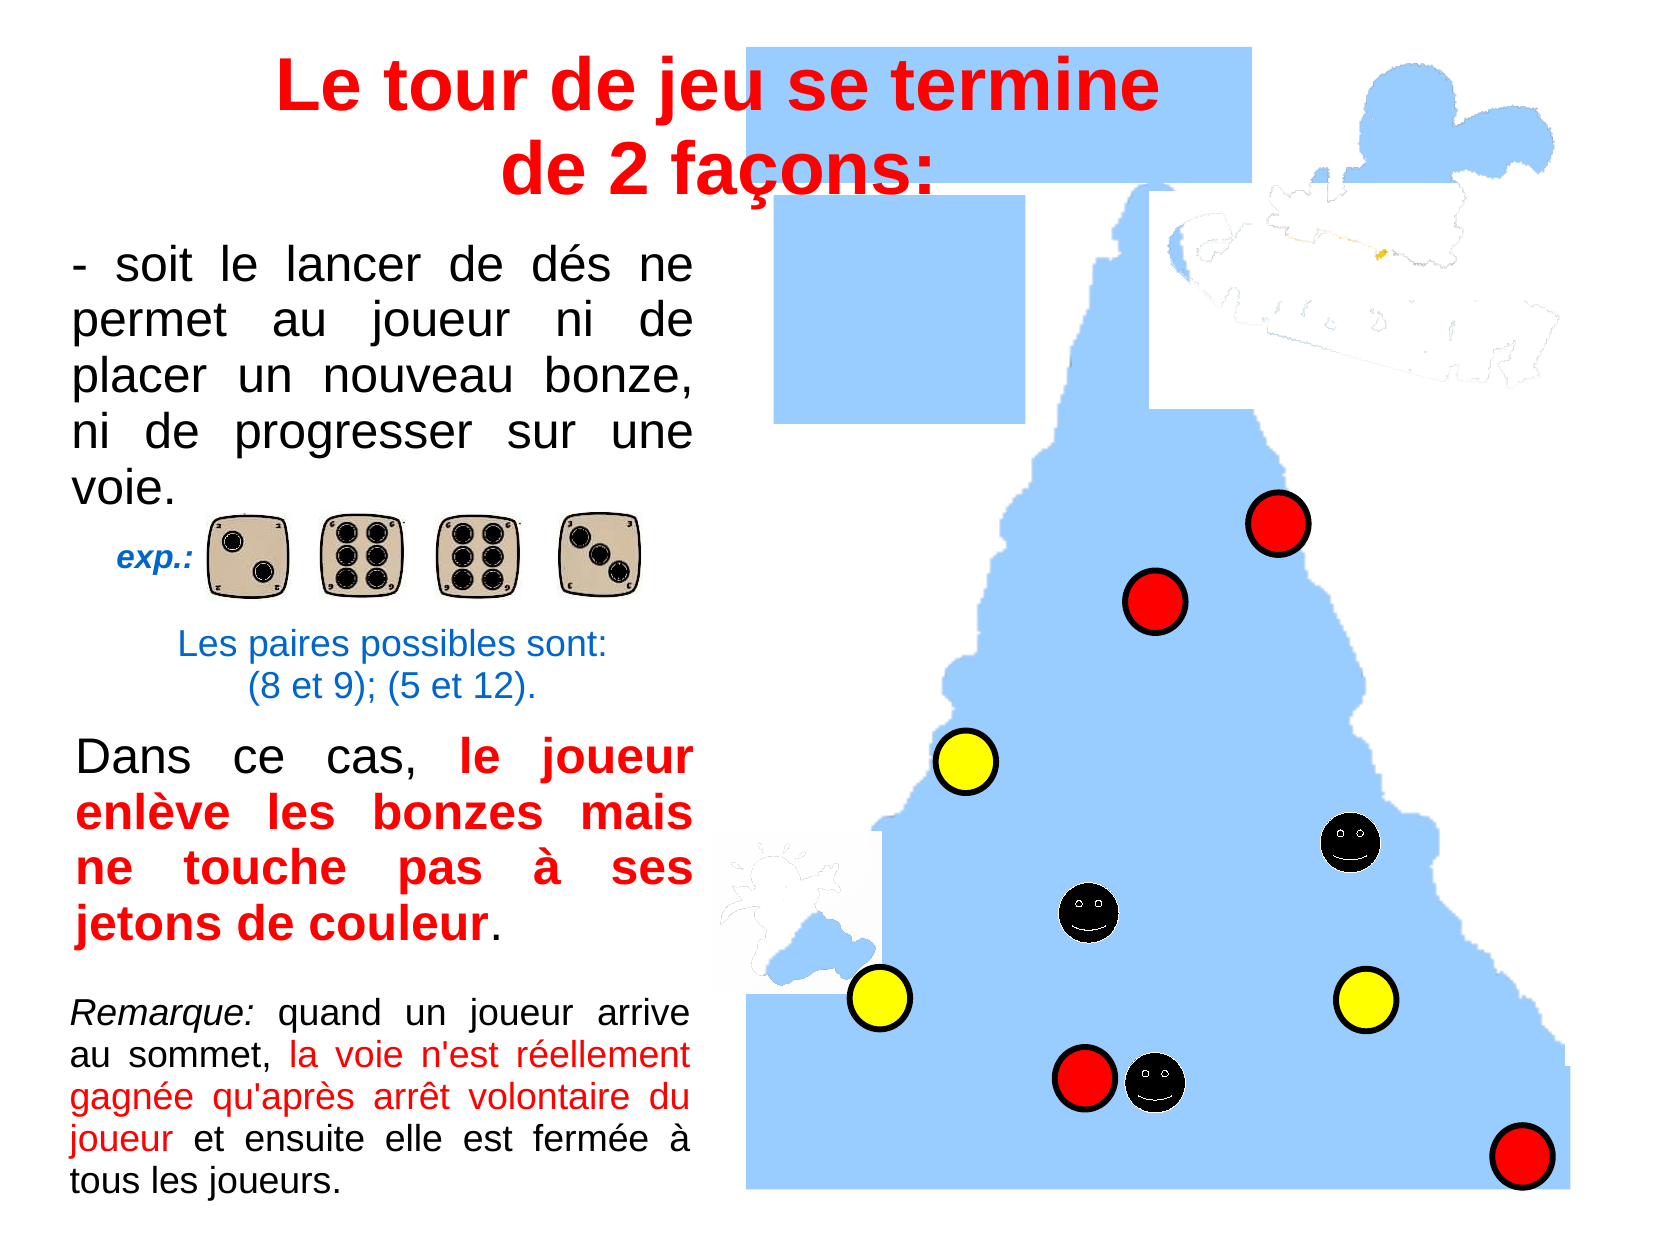

Le tour de jeu se termine
de 2 façons:
- soit le lancer de dés ne permet au joueur ni de placer un nouveau bonze, ni de progresser sur une voie.
exp.:
Les paires possibles sont:
(8 et 9); (5 et 12).
Dans ce cas, le joueur enlève les bonzes mais ne touche pas à ses jetons de couleur.
Remarque: quand un joueur arrive au sommet, la voie n'est réellement gagnée qu'après arrêt volontaire du joueur et ensuite elle est fermée à tous les joueurs.